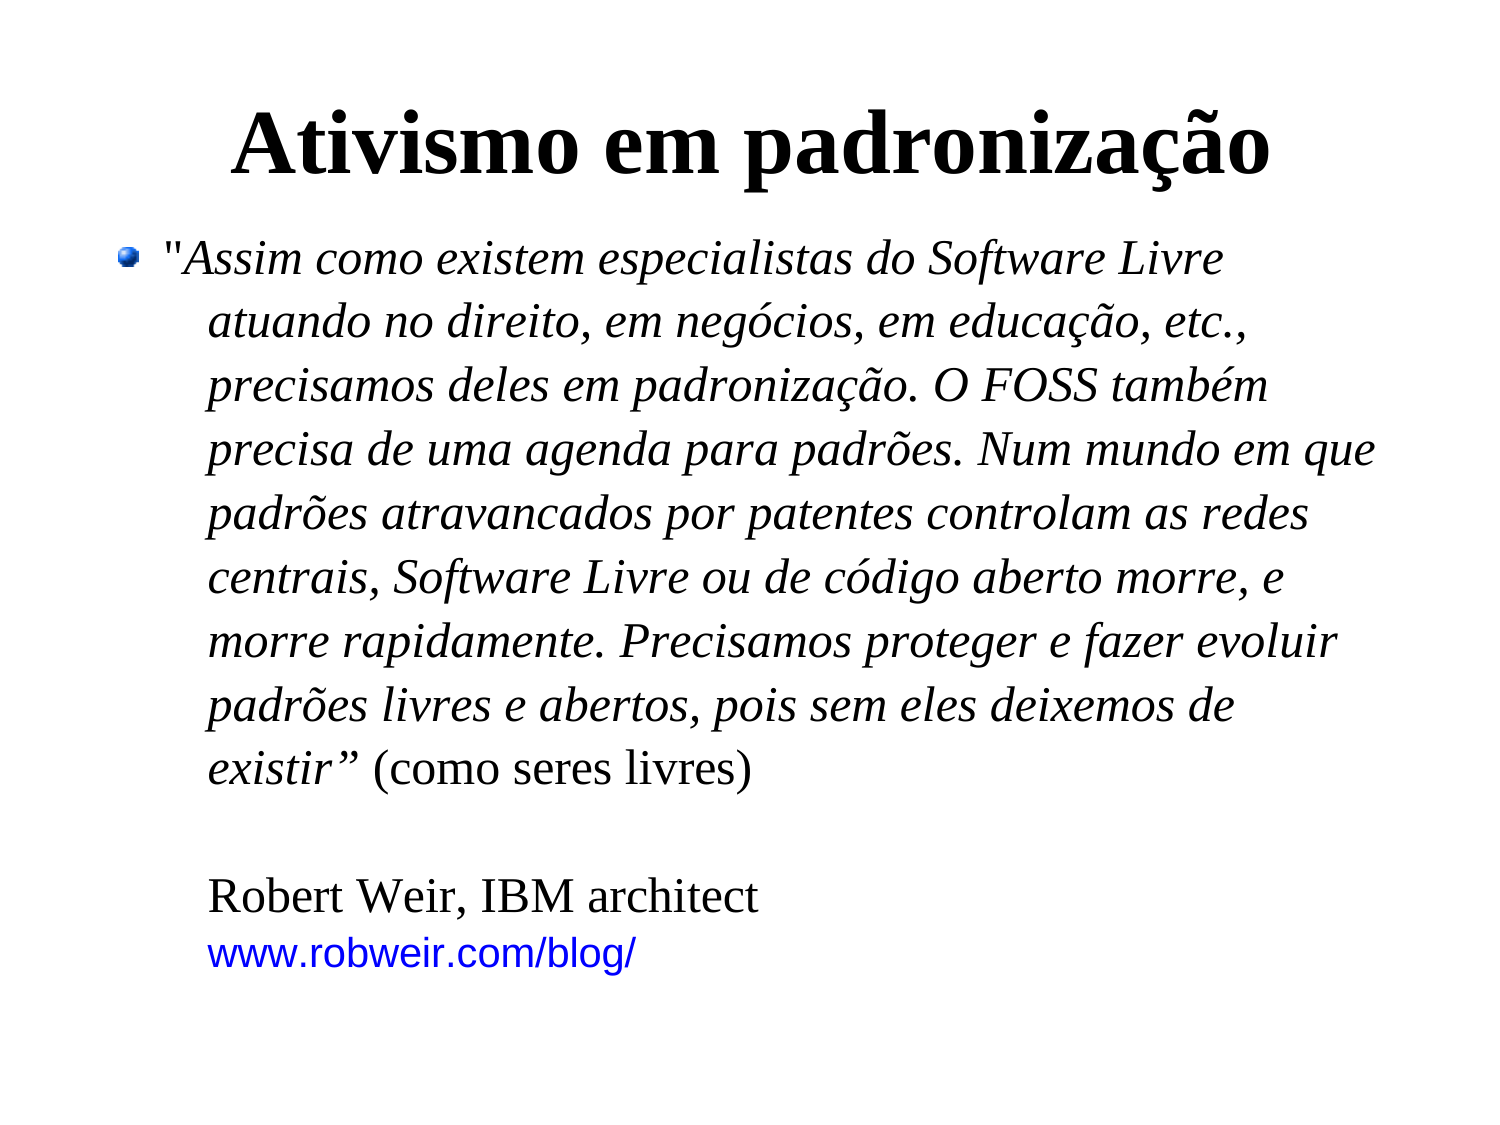

# Ativismo em padronização
"Assim como existem especialistas do Software Livre atuando no direito, em negócios, em educação, etc., precisamos deles em padronização. O FOSS também precisa de uma agenda para padrões. Num mundo em que padrões atravancados por patentes controlam as redes centrais, Software Livre ou de código aberto morre, e morre rapidamente. Precisamos proteger e fazer evoluir padrões livres e abertos, pois sem eles deixemos de existir” (como seres livres)
Robert Weir, IBM architect
www.robweir.com/blog/